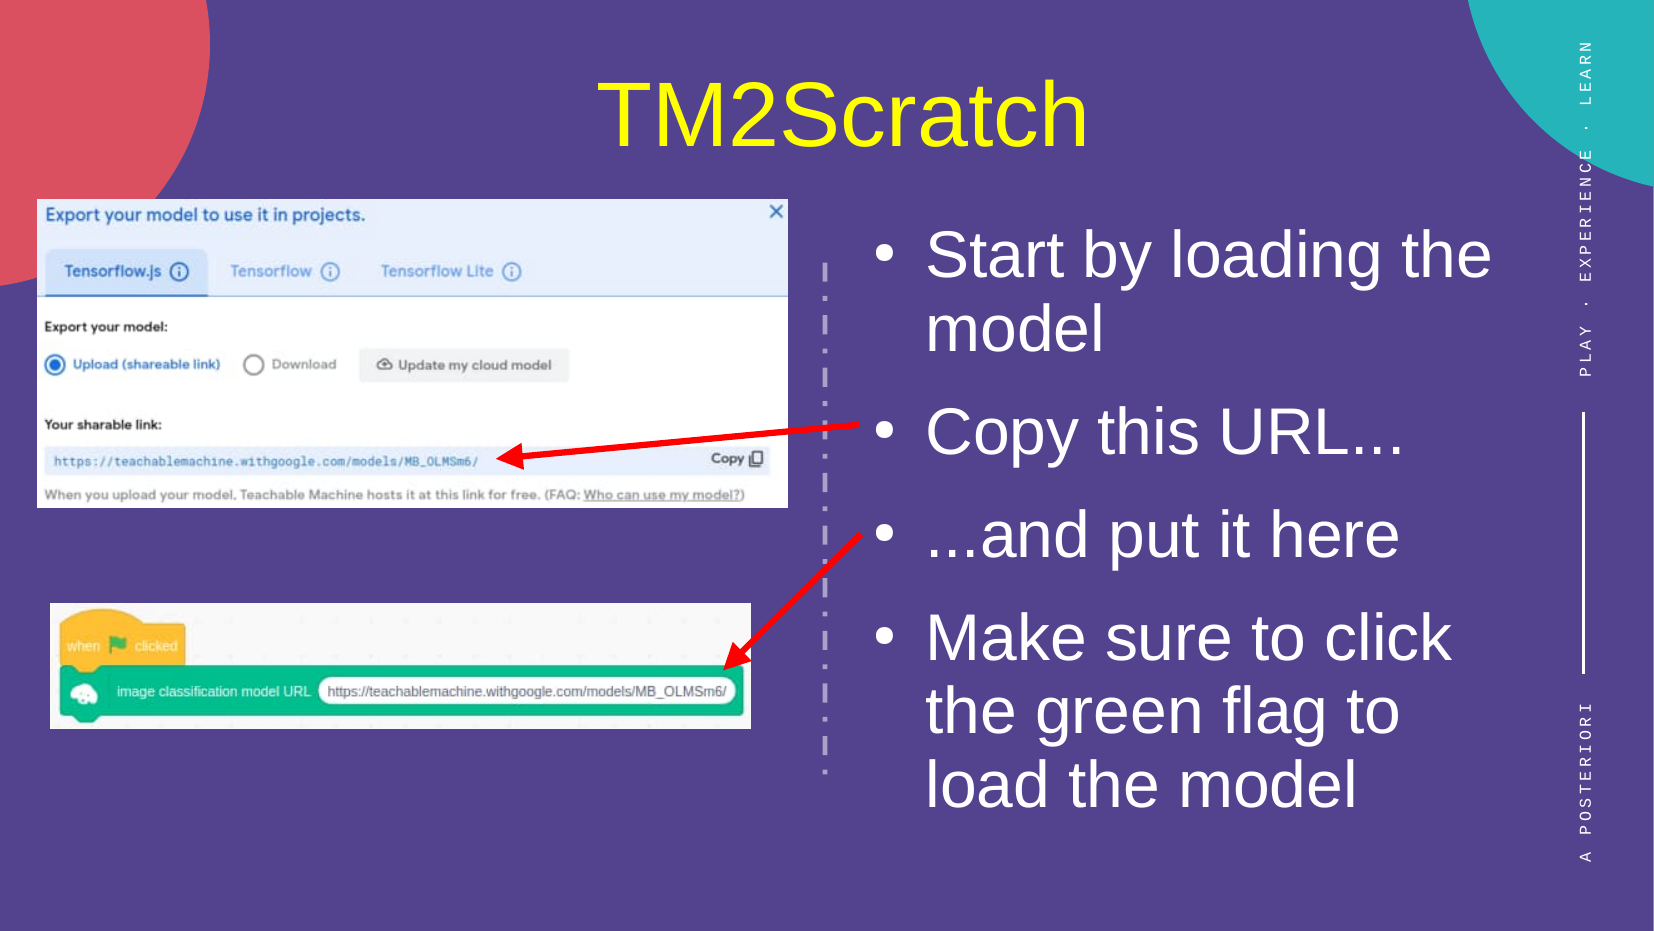

# TM2Scratch
Start by loading the model
Copy this URL...
...and put it here
Make sure to click the green flag to load the model